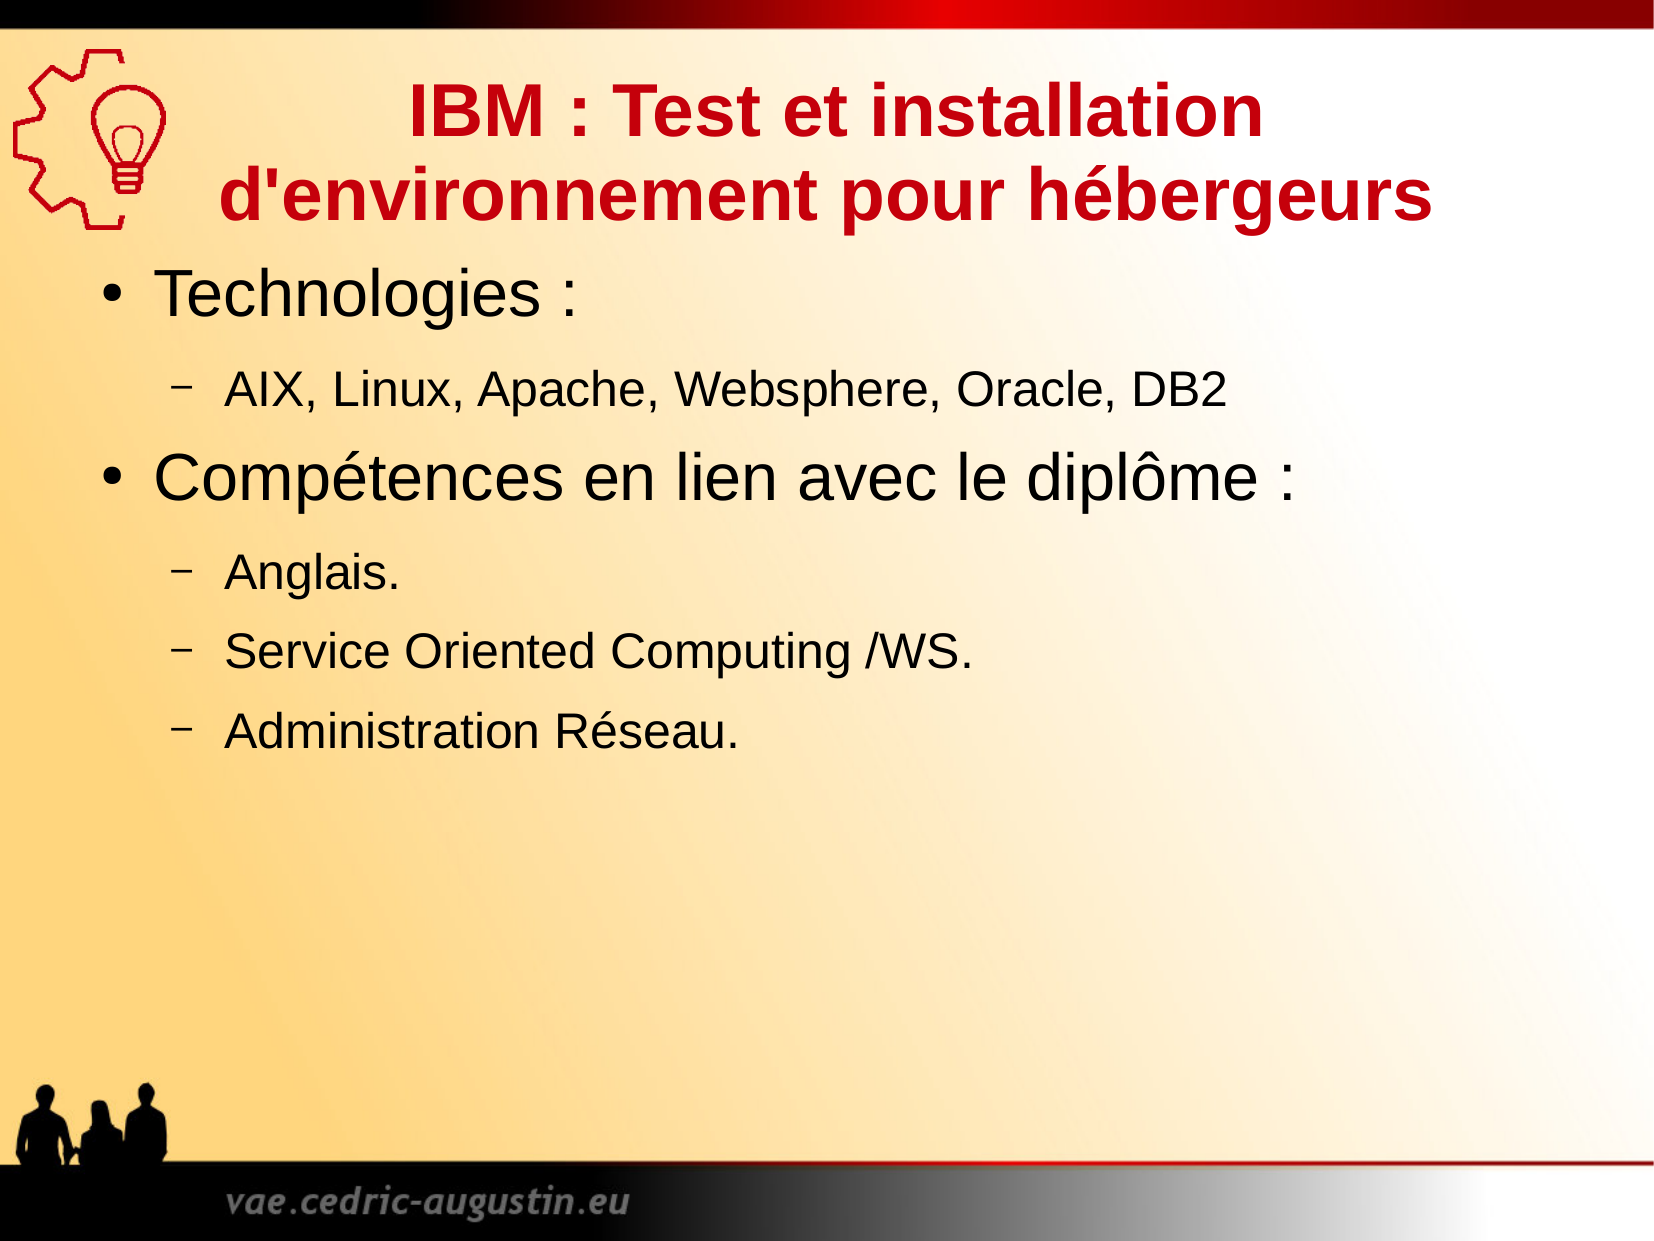

# IBM : Test et installation d'environnement pour hébergeurs
Technologies :
AIX, Linux, Apache, Websphere, Oracle, DB2
Compétences en lien avec le diplôme :
Anglais.
Service Oriented Computing /WS.
Administration Réseau.